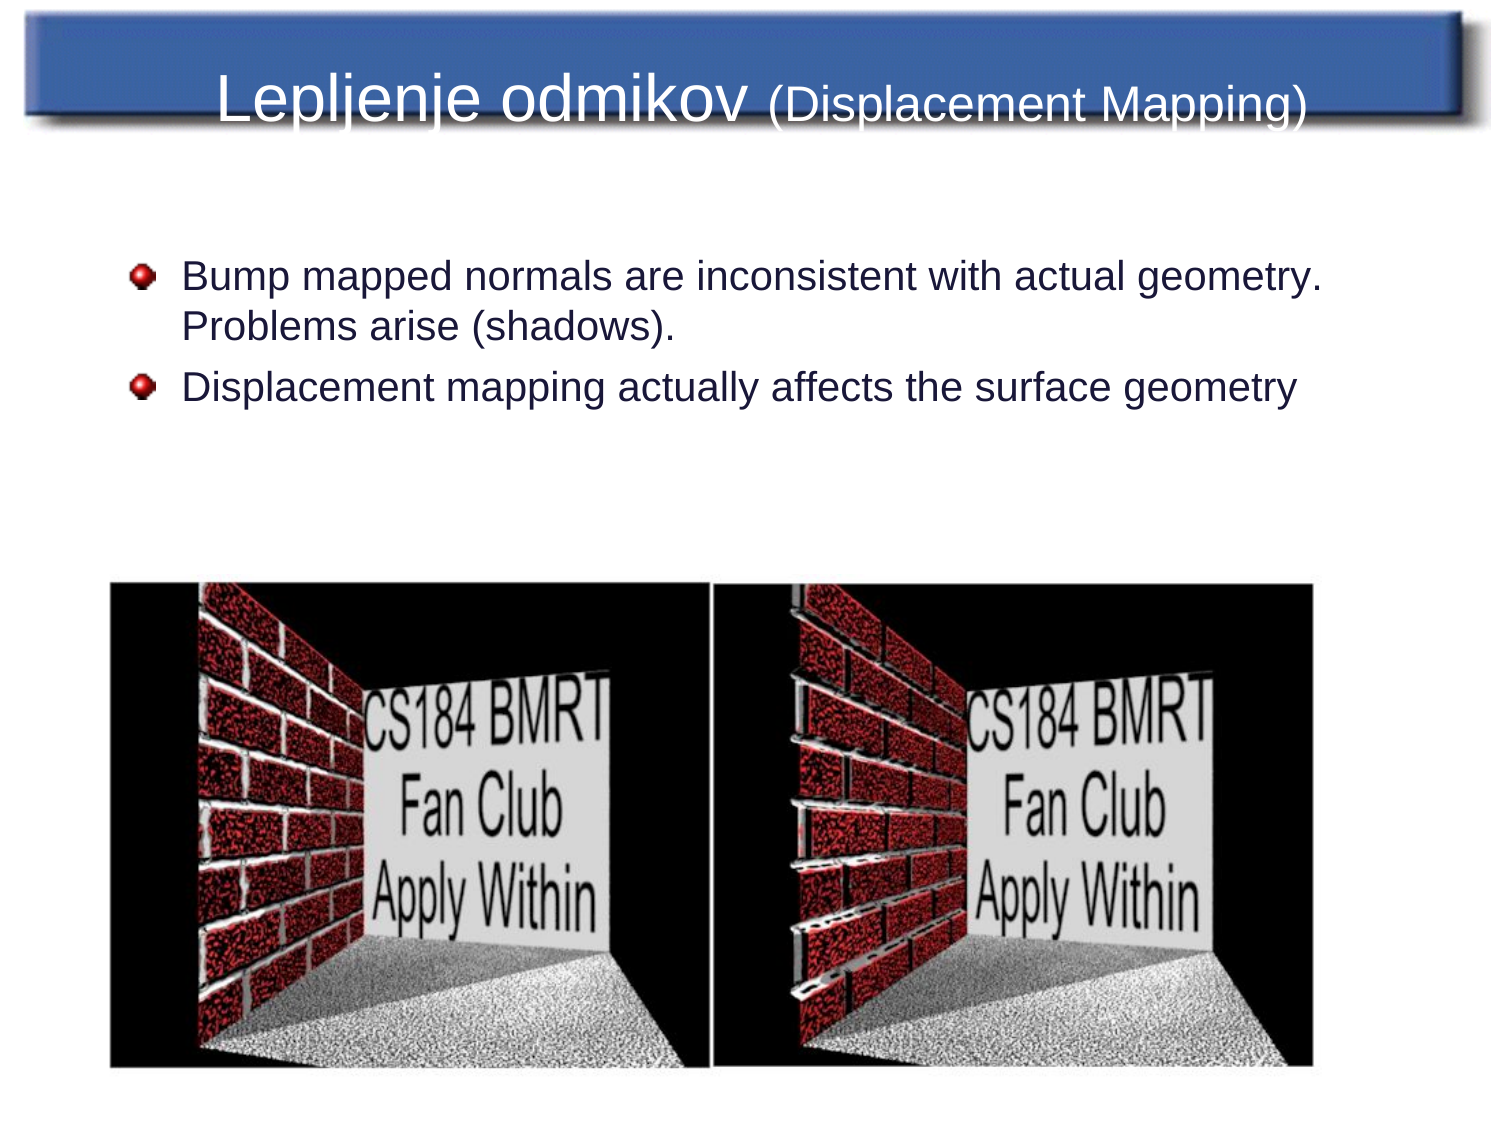

# Lepljenje odmikov (Displacement Mapping)
Bump mapped normals are inconsistent with actual geometry. Problems arise (shadows).
Displacement mapping actually affects the surface geometry